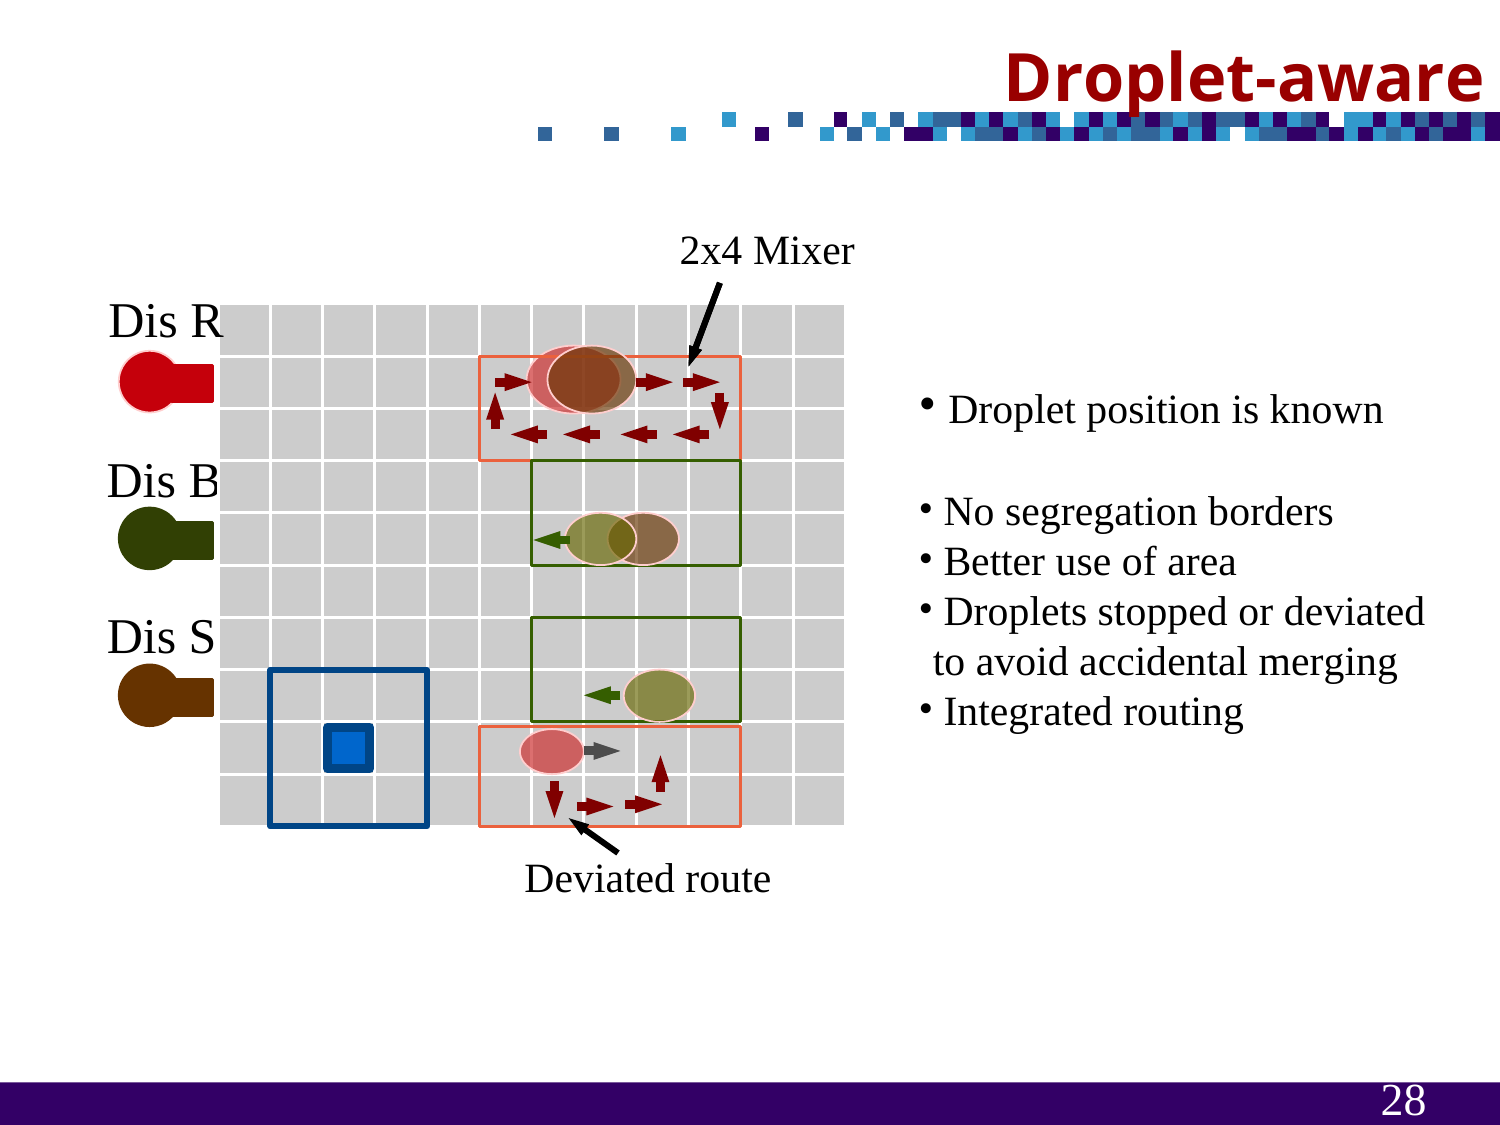

# Droplet-aware
2x4 Mixer
Dis R
 Droplet position is known
 No segregation borders
 Better use of area
 Droplets stopped or deviated
to avoid accidental merging
 Integrated routing
Dis B
Dis S
Deviated route